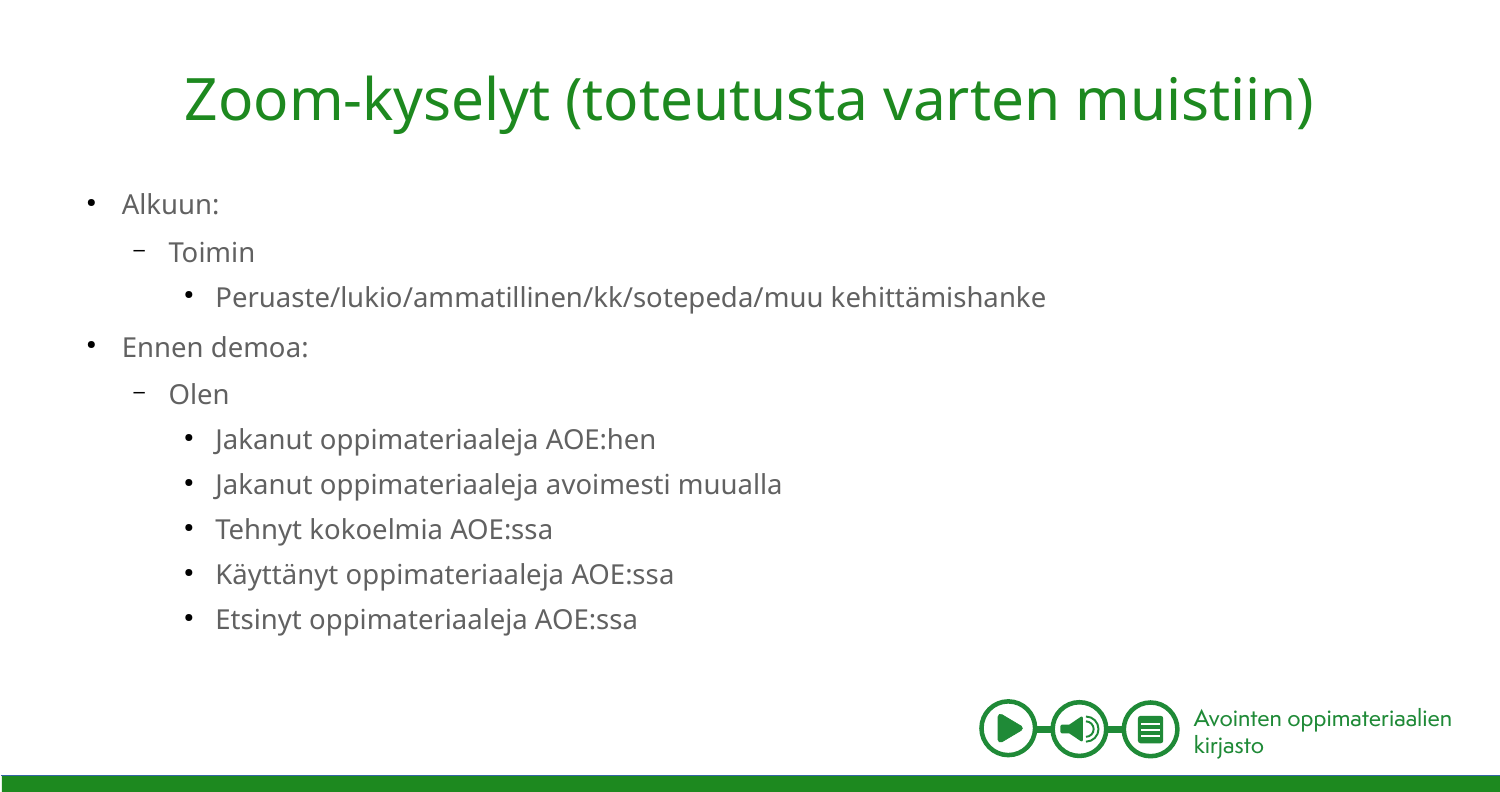

# Zoom-kyselyt (toteutusta varten muistiin)
Alkuun:
Toimin
Peruaste/lukio/ammatillinen/kk/sotepeda/muu kehittämishanke
Ennen demoa:
Olen
Jakanut oppimateriaaleja AOE:hen
Jakanut oppimateriaaleja avoimesti muualla
Tehnyt kokoelmia AOE:ssa
Käyttänyt oppimateriaaleja AOE:ssa
Etsinyt oppimateriaaleja AOE:ssa